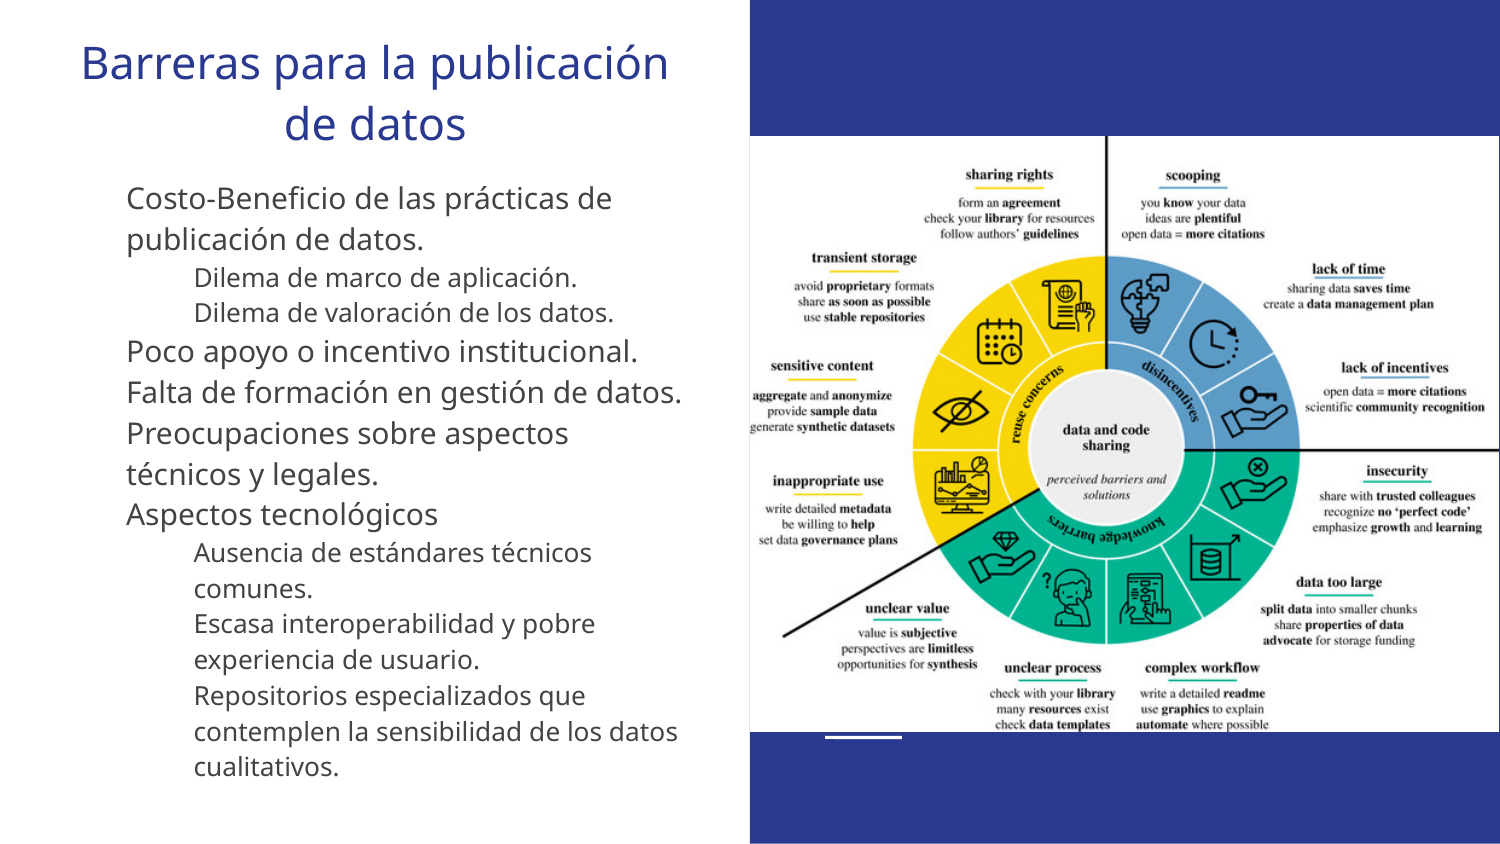

# Barreras para la publicación de datos
Costo-Beneficio de las prácticas de publicación de datos.
Dilema de marco de aplicación.
Dilema de valoración de los datos.
Poco apoyo o incentivo institucional.
Falta de formación en gestión de datos.
Preocupaciones sobre aspectos técnicos y legales.
Aspectos tecnológicos
Ausencia de estándares técnicos comunes.
Escasa interoperabilidad y pobre experiencia de usuario.
Repositorios especializados que contemplen la sensibilidad de los datos cualitativos.